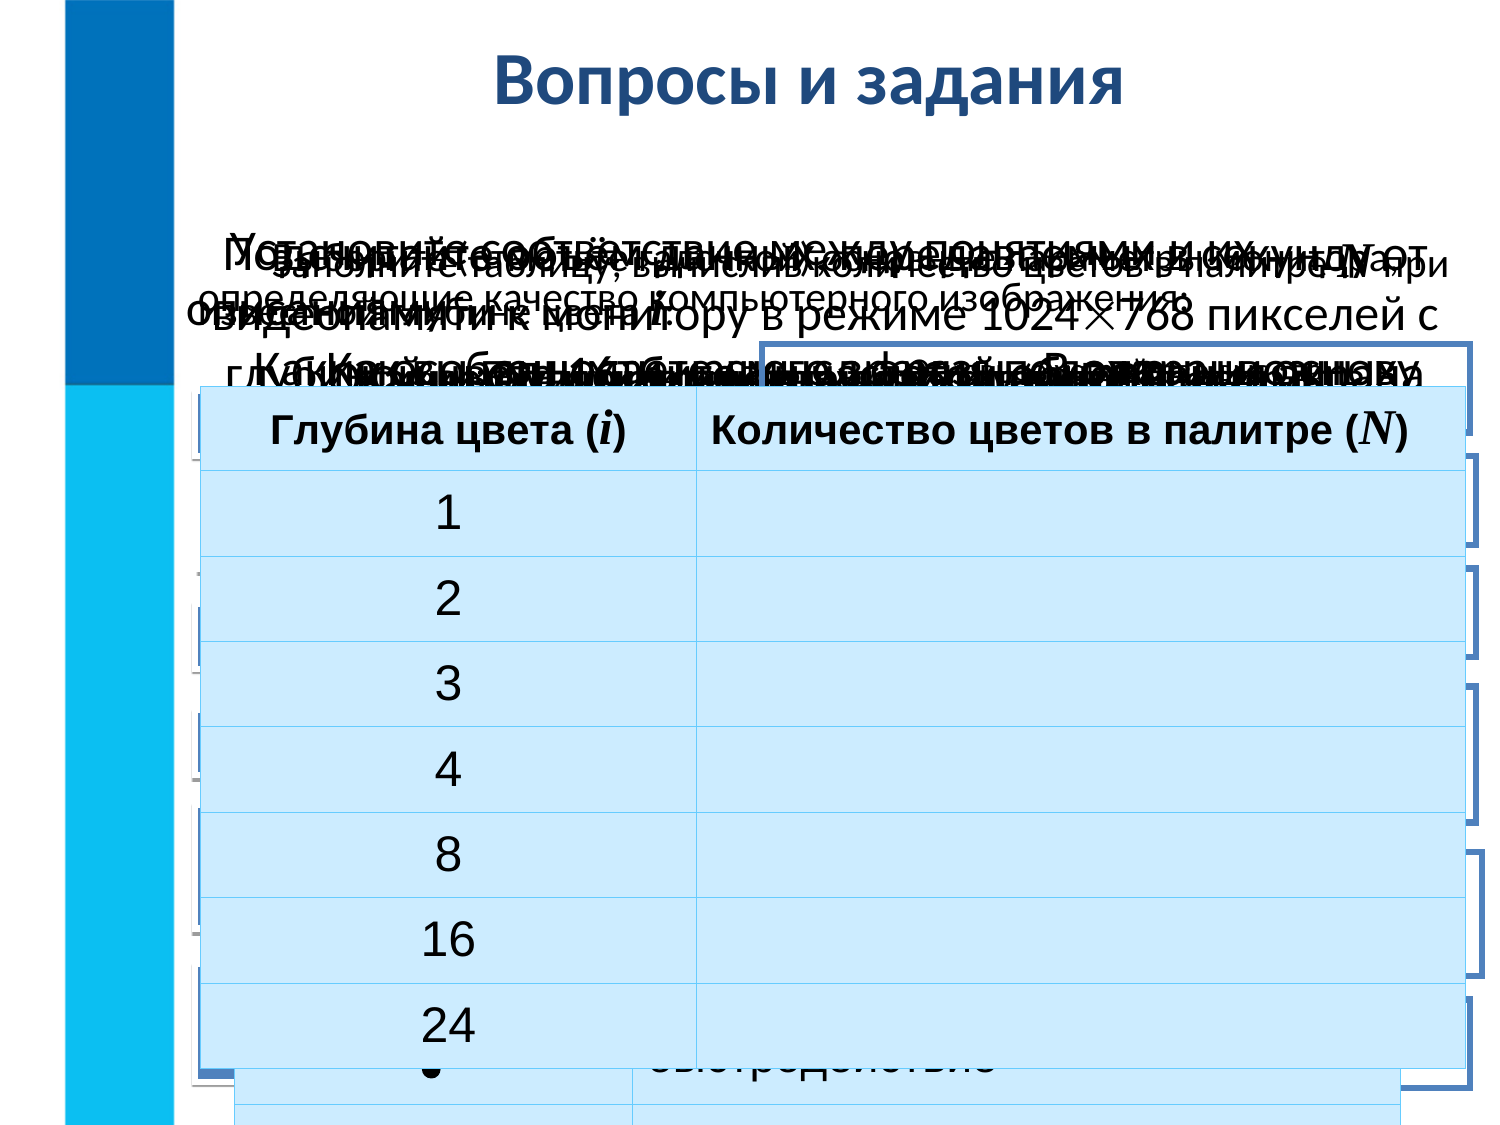

Вопросы и задания
Установите соответствие между понятиями и их описаниями
Подсчитайте объём данных, передаваемых в секунду от видеопамяти к монитору в режиме 1024768 пикселей с глубиной цвета 16 битов и частотой обновления экрана 75 Гц.
Выберите (отметьте галочкой) основные параметры монитора, определяющие качество компьютерного изображения:
Заполните таблицу, вычислив количество цветов в палитре N при известной глубине цвета i:
Какие особенности нашего зрения положены в основу формирования изображений на экране компьютера?
Как вы понимаете смысл фразы «В операционных системах предусмотрена возможность выбора необходимого пользователю и технически возможного графического режима»?
Опишите цветовую модель RGB.
Для чего нужна видеопамять?
Какие функции выполняет видеопроцессор?
Опишите в общих чертах работу видеосистемы персонального компьютера.
Основное устройство вывода
видеоинформации
Рассчитайте объём видеопамяти, необходимой для хранения графического изображения, занимающего весь экран монитора с разрешением 1024 x 768 и количеством отображаемых цветов, равным 16 777 216.
Вы хотите работать с разрешением монитора 16001200 пикселей, используя 16 777 216 цветов. В магазине продаются видеокарты с памятью 512 Кбайт, 2 Мбайт, 4 Мбайт и 64 Мбайт. Какую из них можно купить для вашей работы?
| Глубина цвета (i) | Количество цветов в палитре (N) |
| --- | --- |
| 1 | |
| 2 | |
| 3 | |
| 4 | |
| 8 | |
| 16 | |
| 24 | |
Пиксель
|  | размер по диагонали |
| --- | --- |
|  | пространственное разрешение |
|  | глубина цвета |
|  | тактовая частота |
|  | потребляемая мощность |
|  | разрядность |
|  | вес |
|  | быстродействие |
|  | частота обновления экрана |
Количество пикселей, из которых
складывается изображение
Глубина цвета
Точечный элемент экрана монитора
Монитор
Длина двоичного кода, который
используется для кодирования
цвета пикселя
Палитра
Пространственное
разрешение монитора
Набор цветов, которые могут быть
воспроизведены при выводе
изображения на монитор
Частота обновления
экрана
Количество обновлений изображения
на экране монитора в секунду